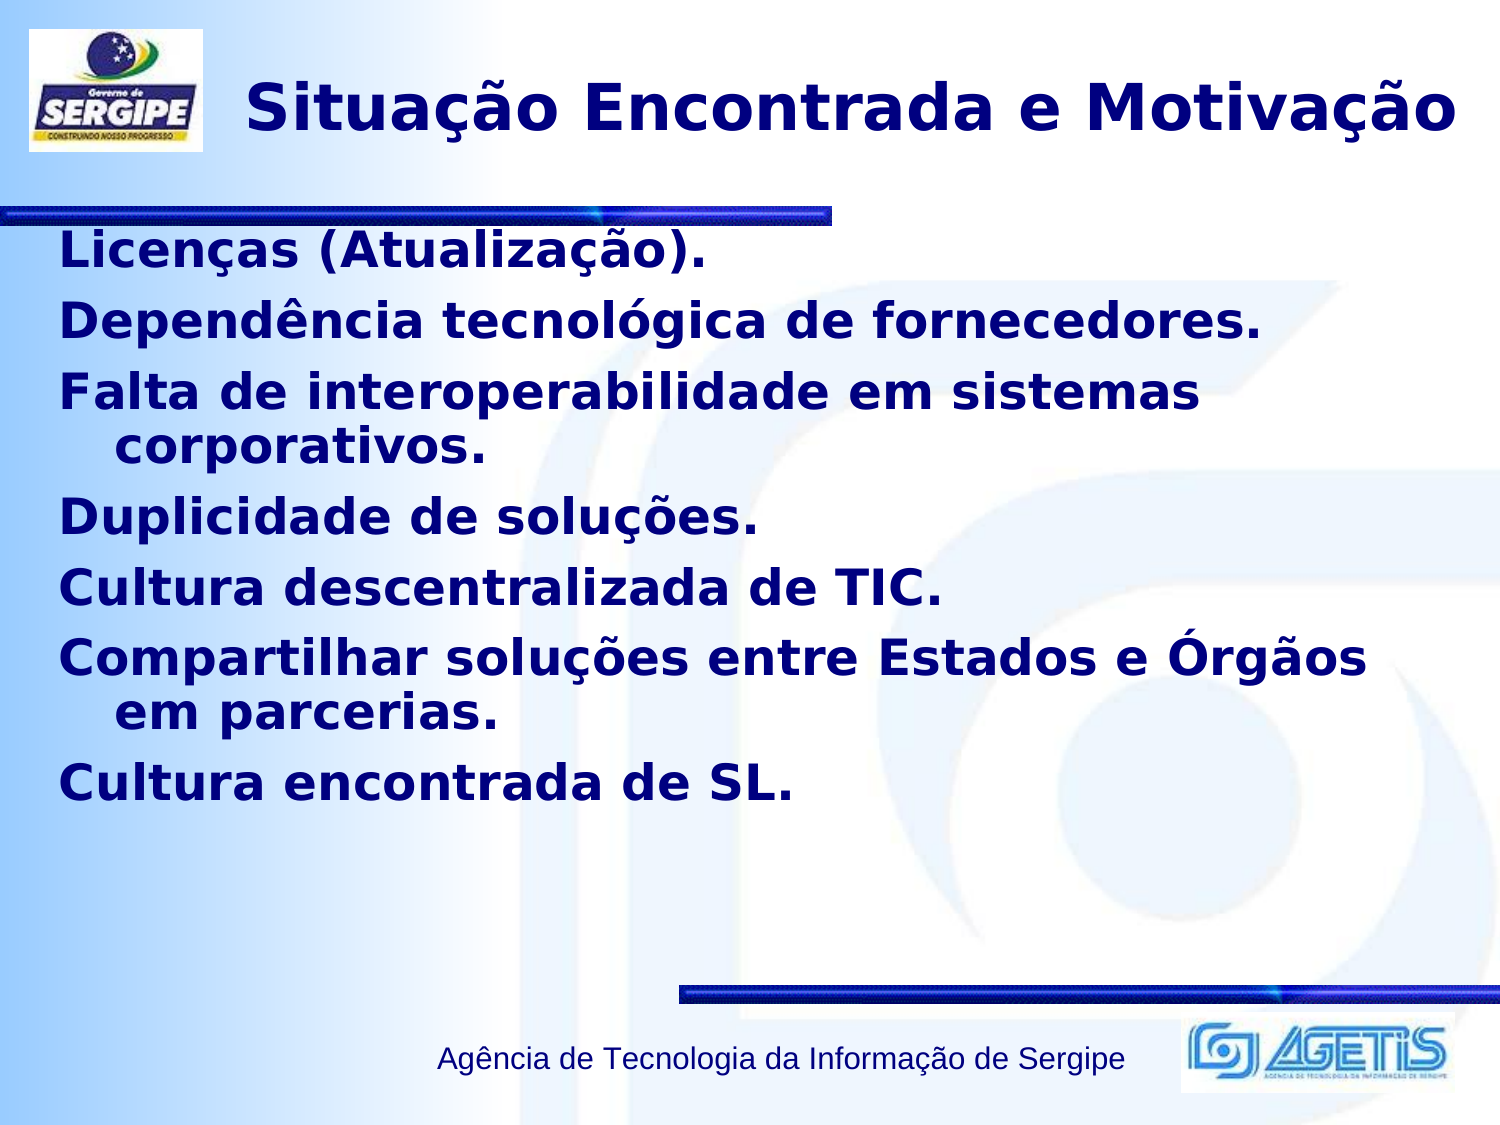

# Situação Encontrada e Motivação
Licenças (Atualização).
Dependência tecnológica de fornecedores.
Falta de interoperabilidade em sistemas corporativos.
Duplicidade de soluções.
Cultura descentralizada de TIC.
Compartilhar soluções entre Estados e Órgãos em parcerias.
Cultura encontrada de SL.
Agência de Tecnologia da Informação de Sergipe